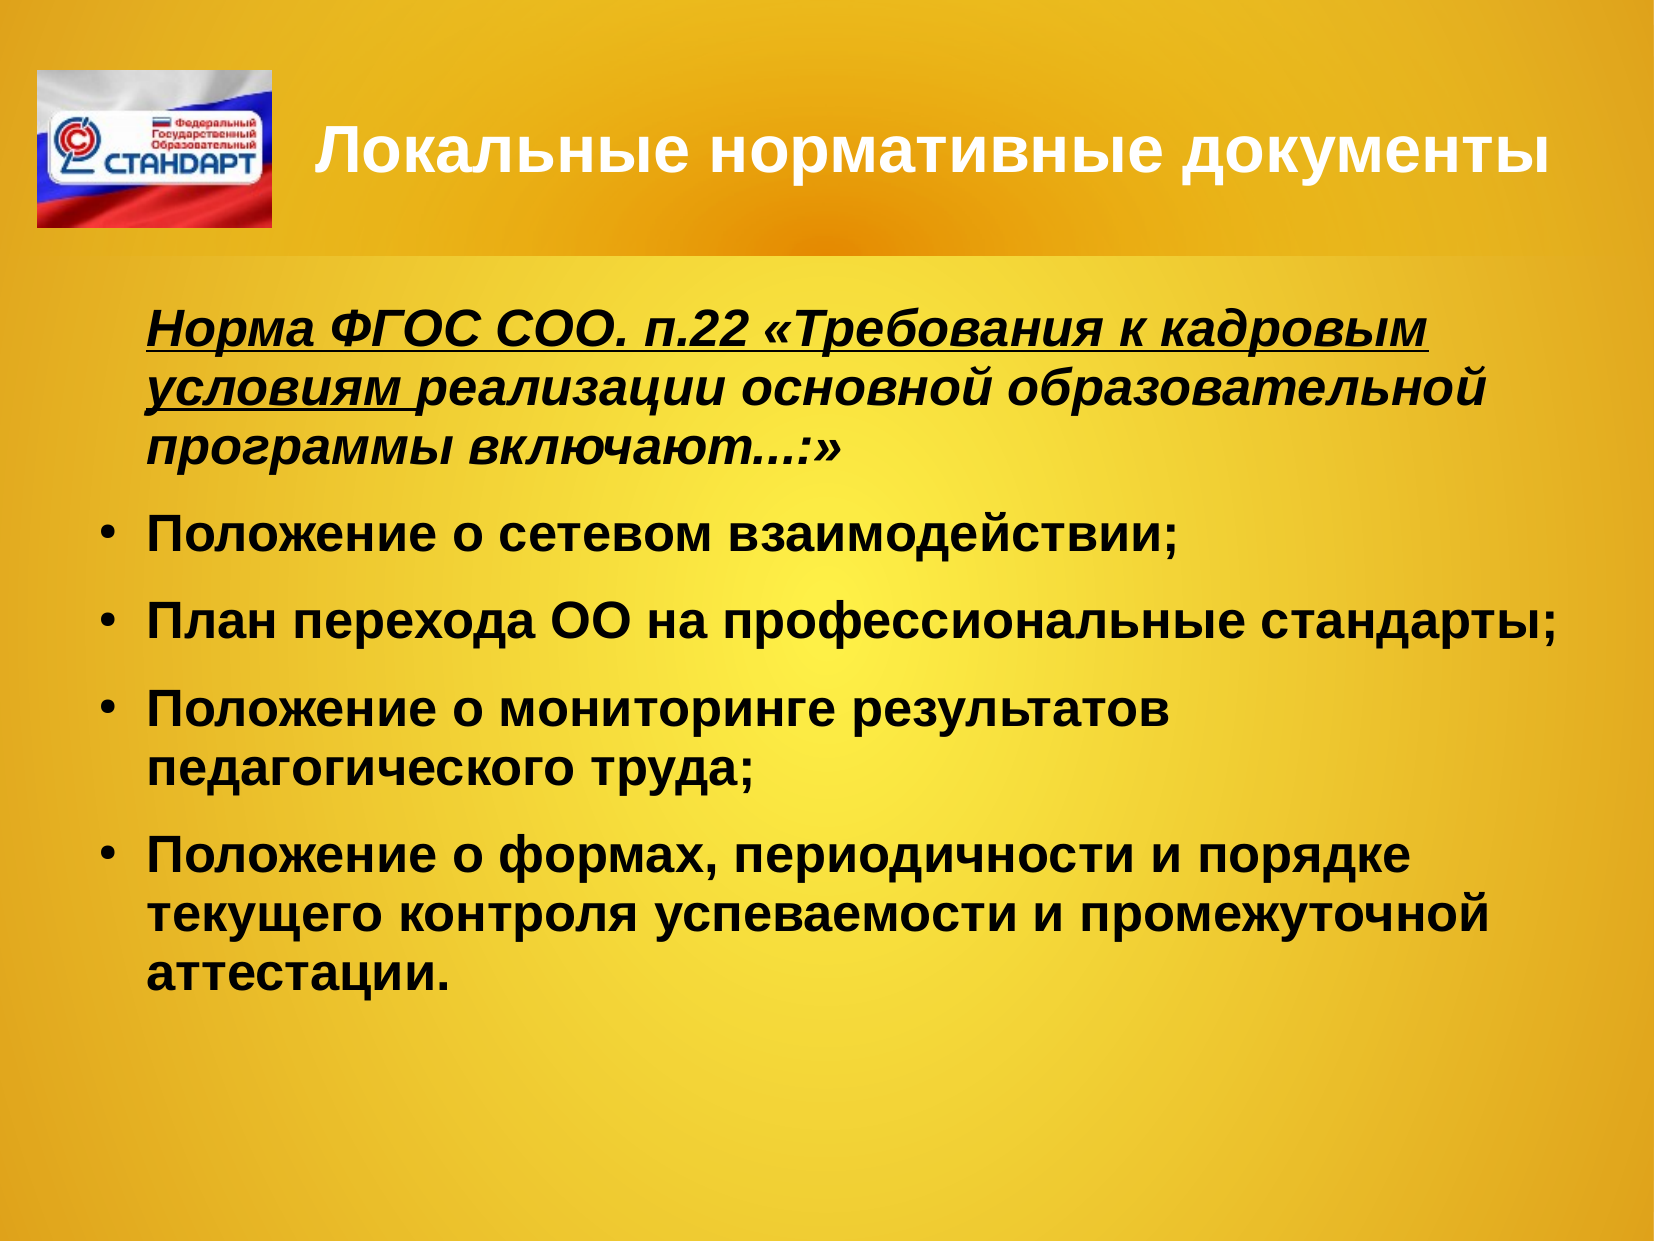

# Локальные нормативные документы
Норма ФГОС СОО. п.22 «Требования к кадровым условиям реализации основной образовательной программы включают...:»
Положение о сетевом взаимодействии;
План перехода ОО на профессиональные стандарты;
Положение о мониторинге результатов педагогического труда;
Положение о формах, периодичности и порядке текущего контроля успеваемости и промежуточной аттестации.